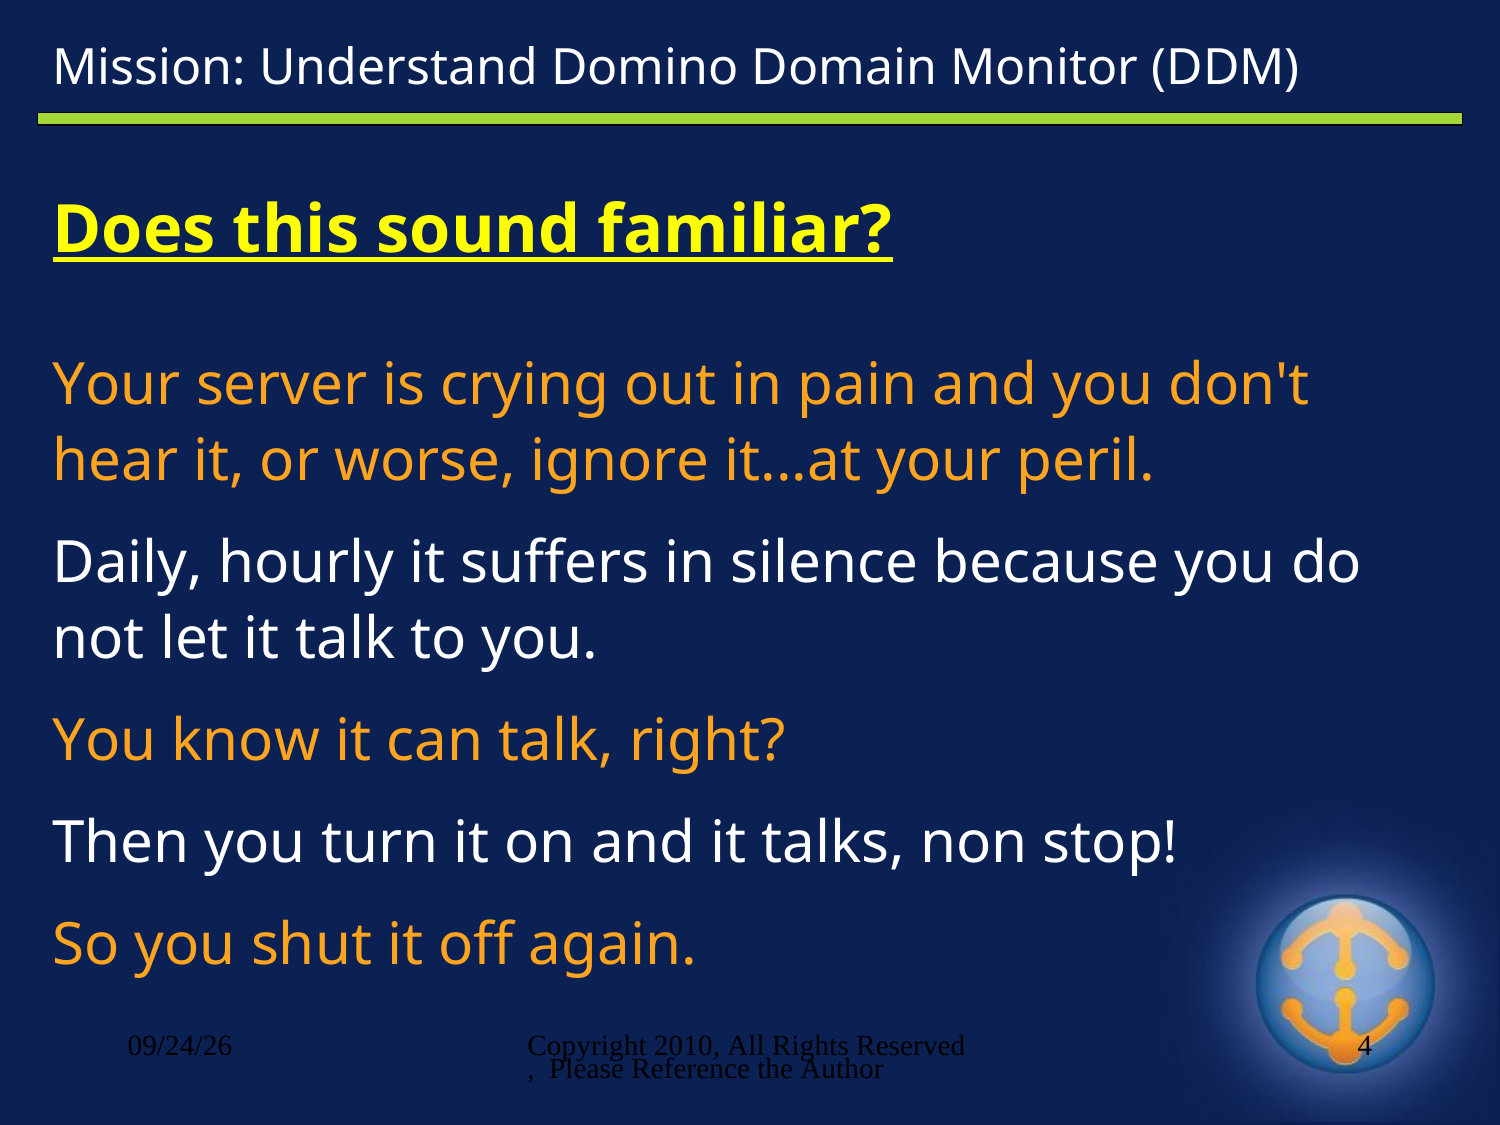

Mission: Understand Domino Domain Monitor (DDM)
Does this sound familiar?
Your server is crying out in pain and you don't hear it, or worse, ignore it...at your peril.
Daily, hourly it suffers in silence because you do not let it talk to you.
You know it can talk, right?
Then you turn it on and it talks, non stop!
So you shut it off again.
Copyright 2010, All Rights Reserved, Please Reference the Author
4